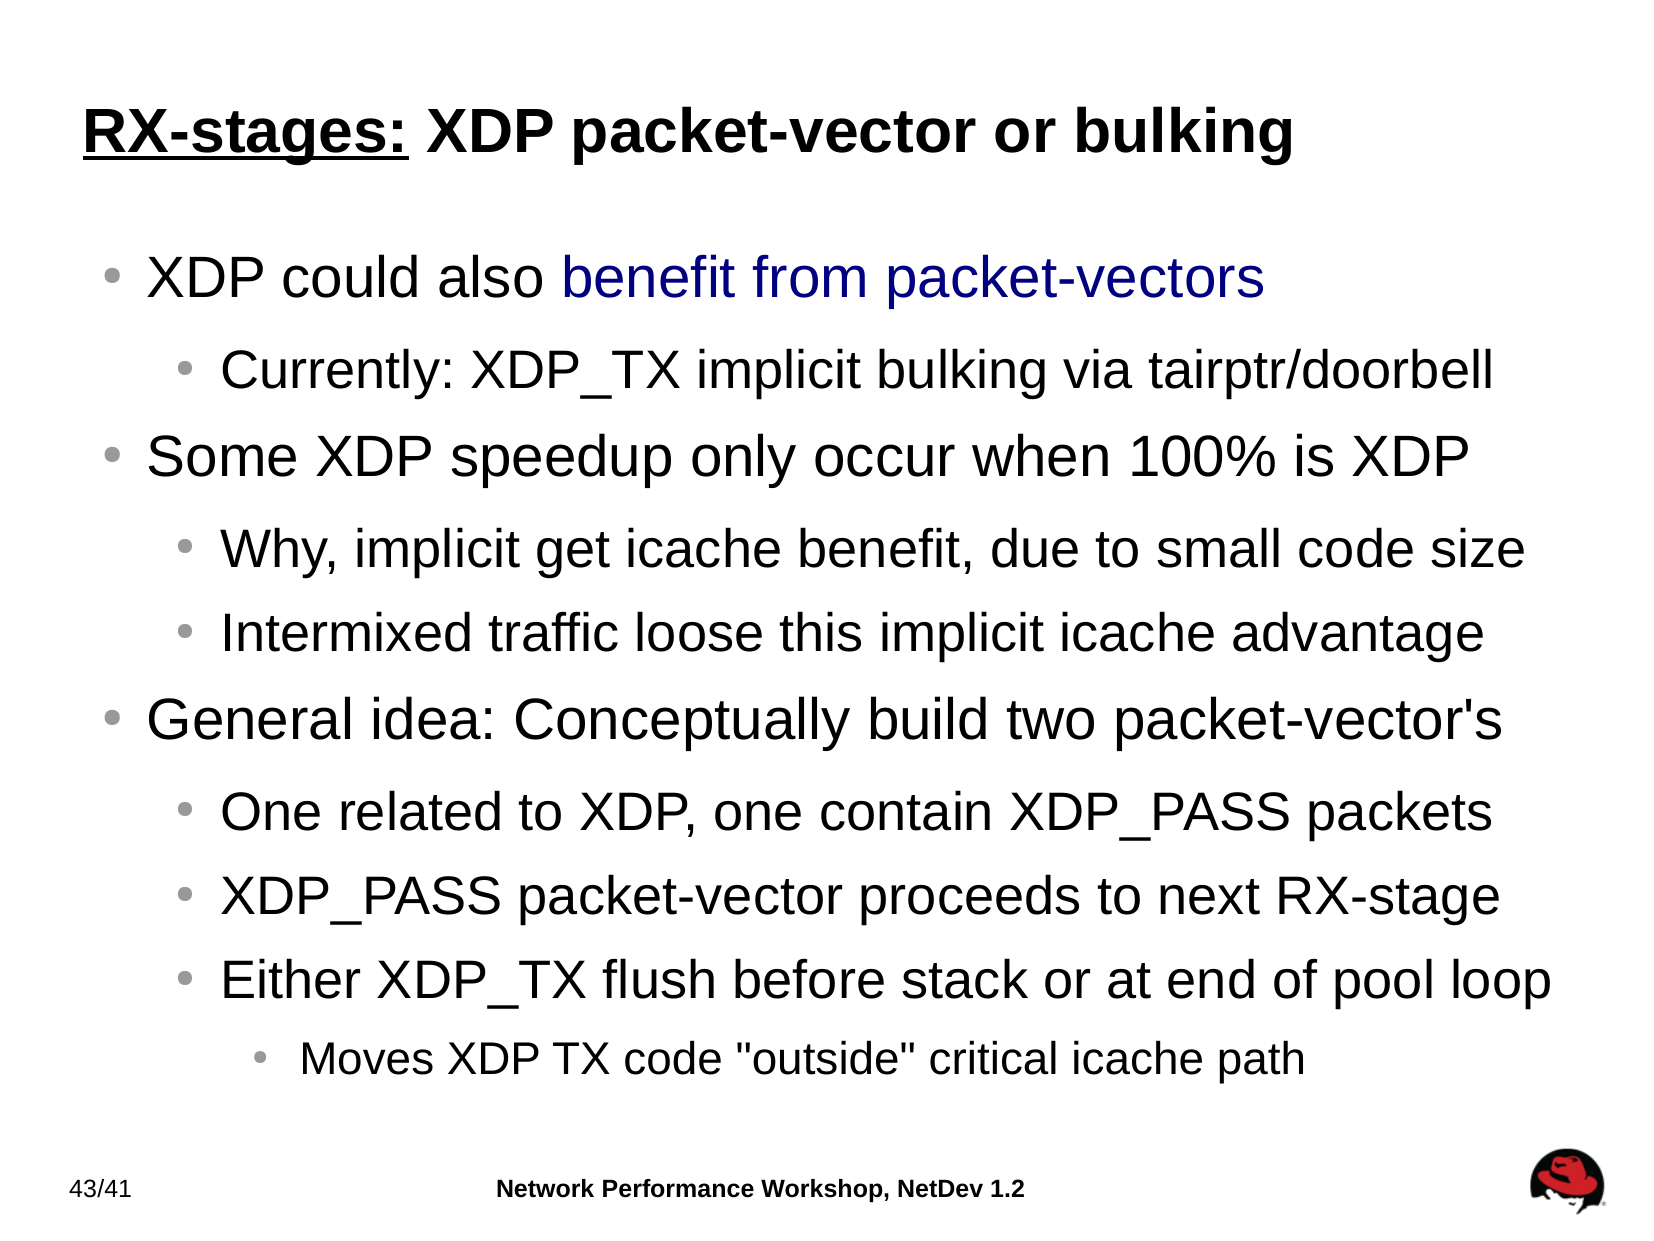

# RX-stages: XDP packet-vector or bulking
XDP could also benefit from packet-vectors
Currently: XDP_TX implicit bulking via tairptr/doorbell
Some XDP speedup only occur when 100% is XDP
Why, implicit get icache benefit, due to small code size
Intermixed traffic loose this implicit icache advantage
General idea: Conceptually build two packet-vector's
One related to XDP, one contain XDP_PASS packets
XDP_PASS packet-vector proceeds to next RX-stage
Either XDP_TX flush before stack or at end of pool loop
Moves XDP TX code "outside" critical icache path